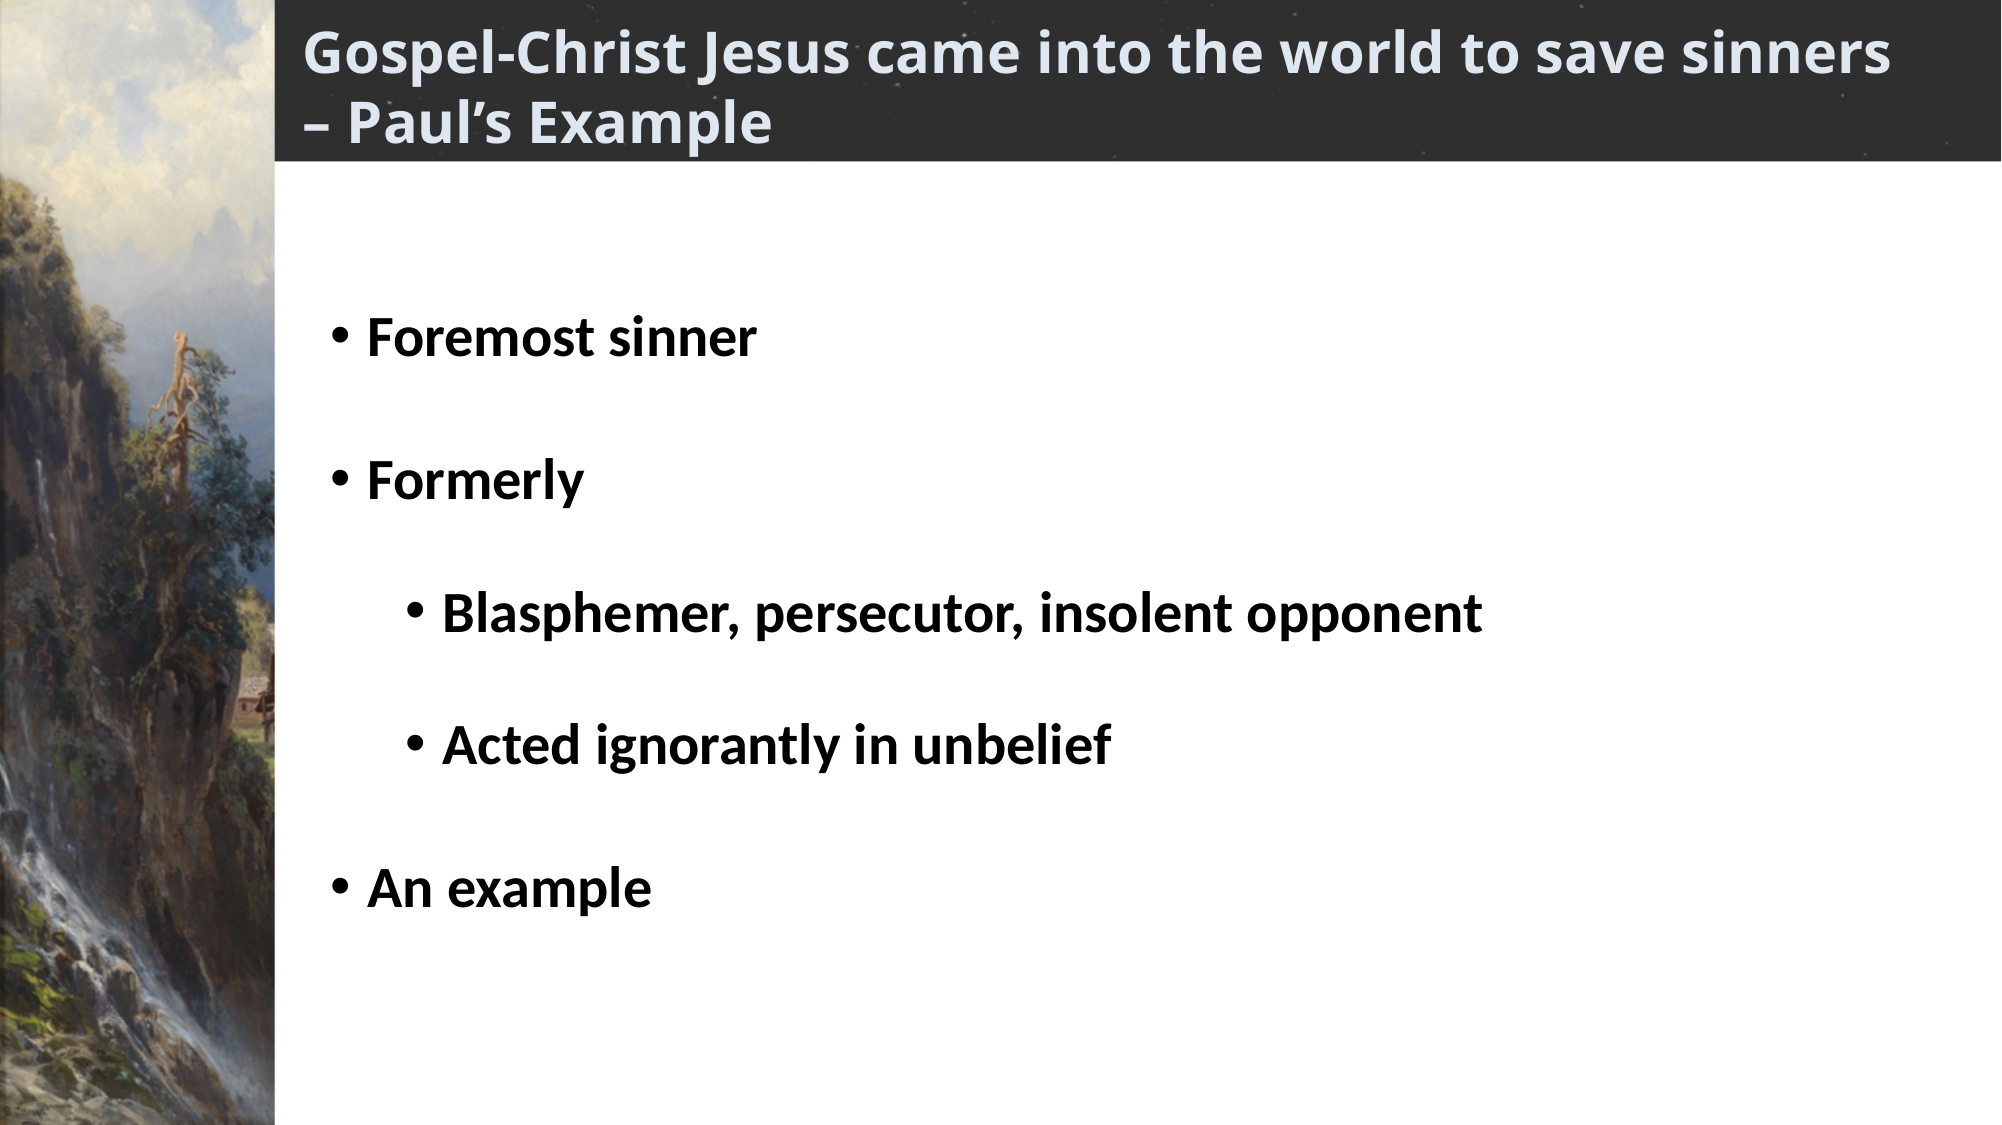

Gospel-Christ Jesus came into the world to save sinners – Paul’s Example
# Foremost sinner
Formerly
Blasphemer, persecutor, insolent opponent
Acted ignorantly in unbelief
An example